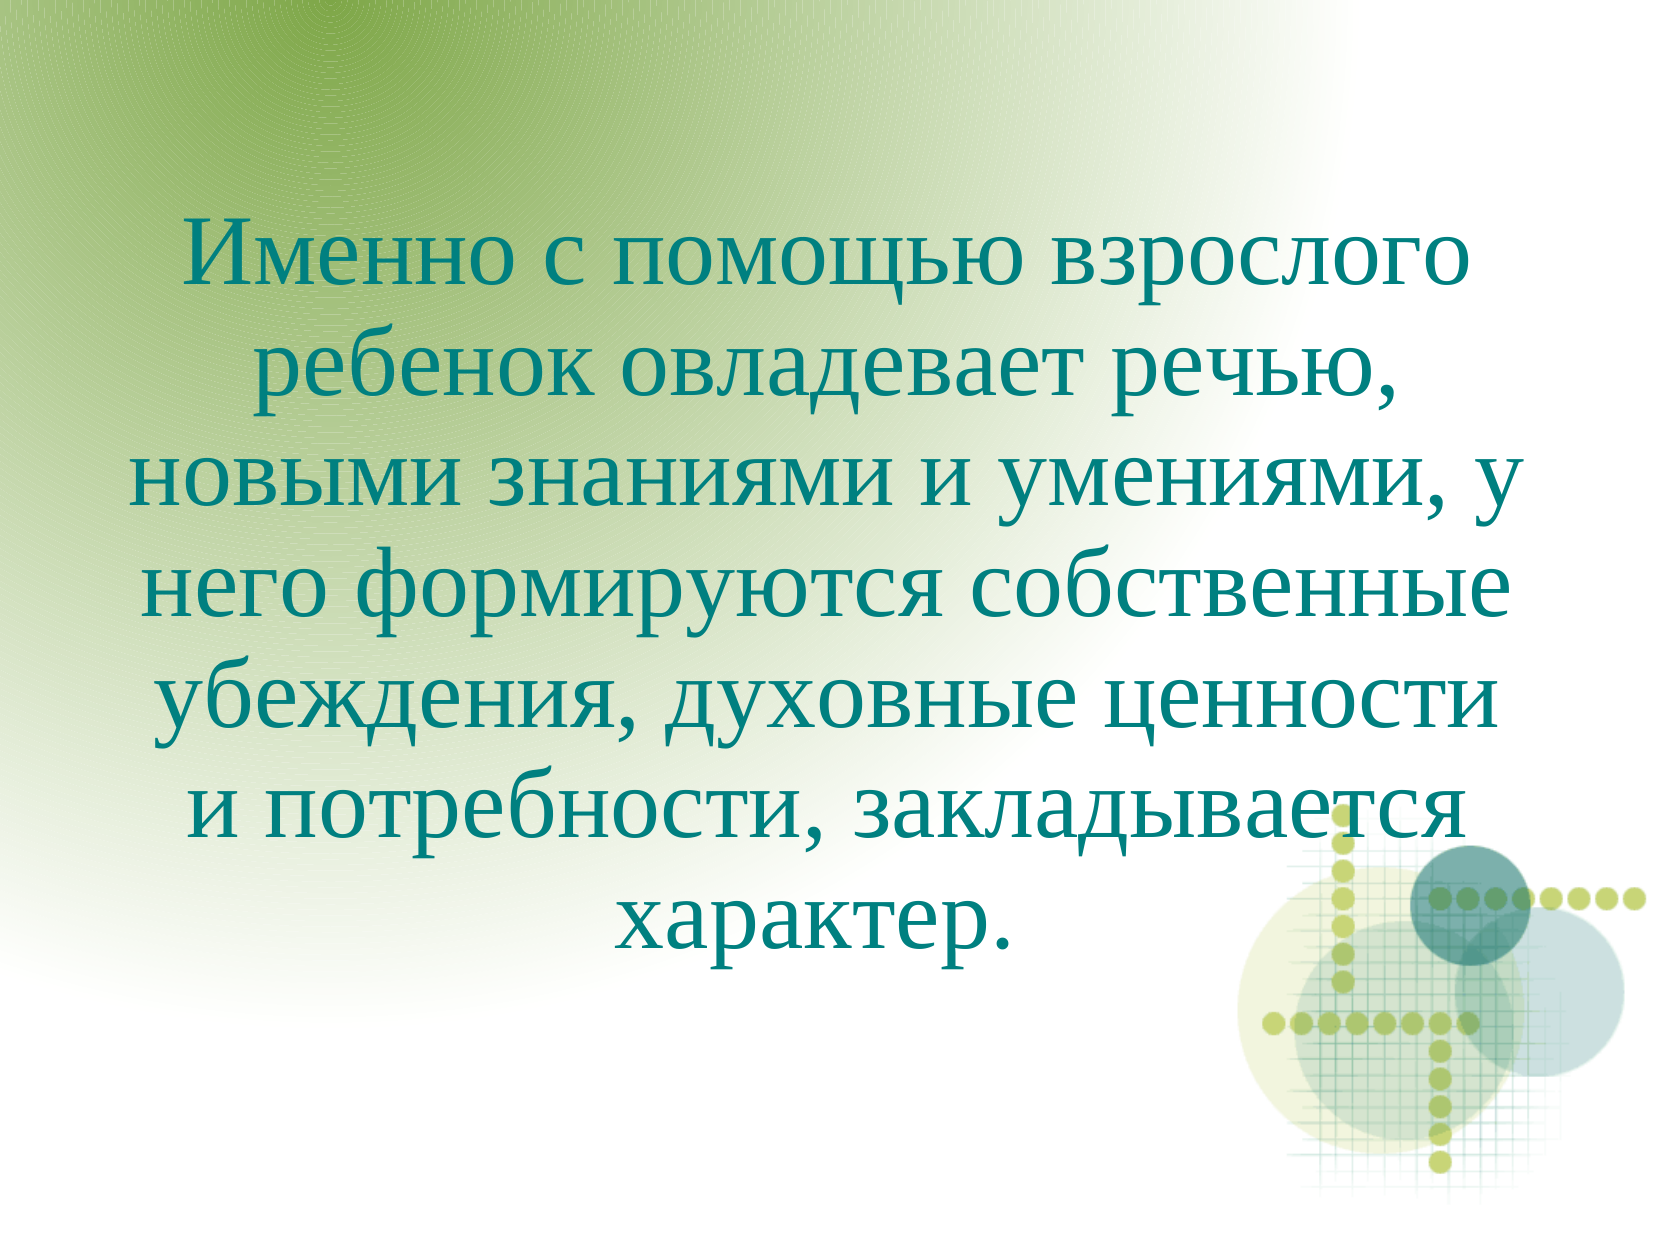

# Именно с помощью взрослого ребенок овладевает речью, новыми знаниями и умениями, у него формируются собственные убеждения, духовные ценности и потребности, закладывается характер.